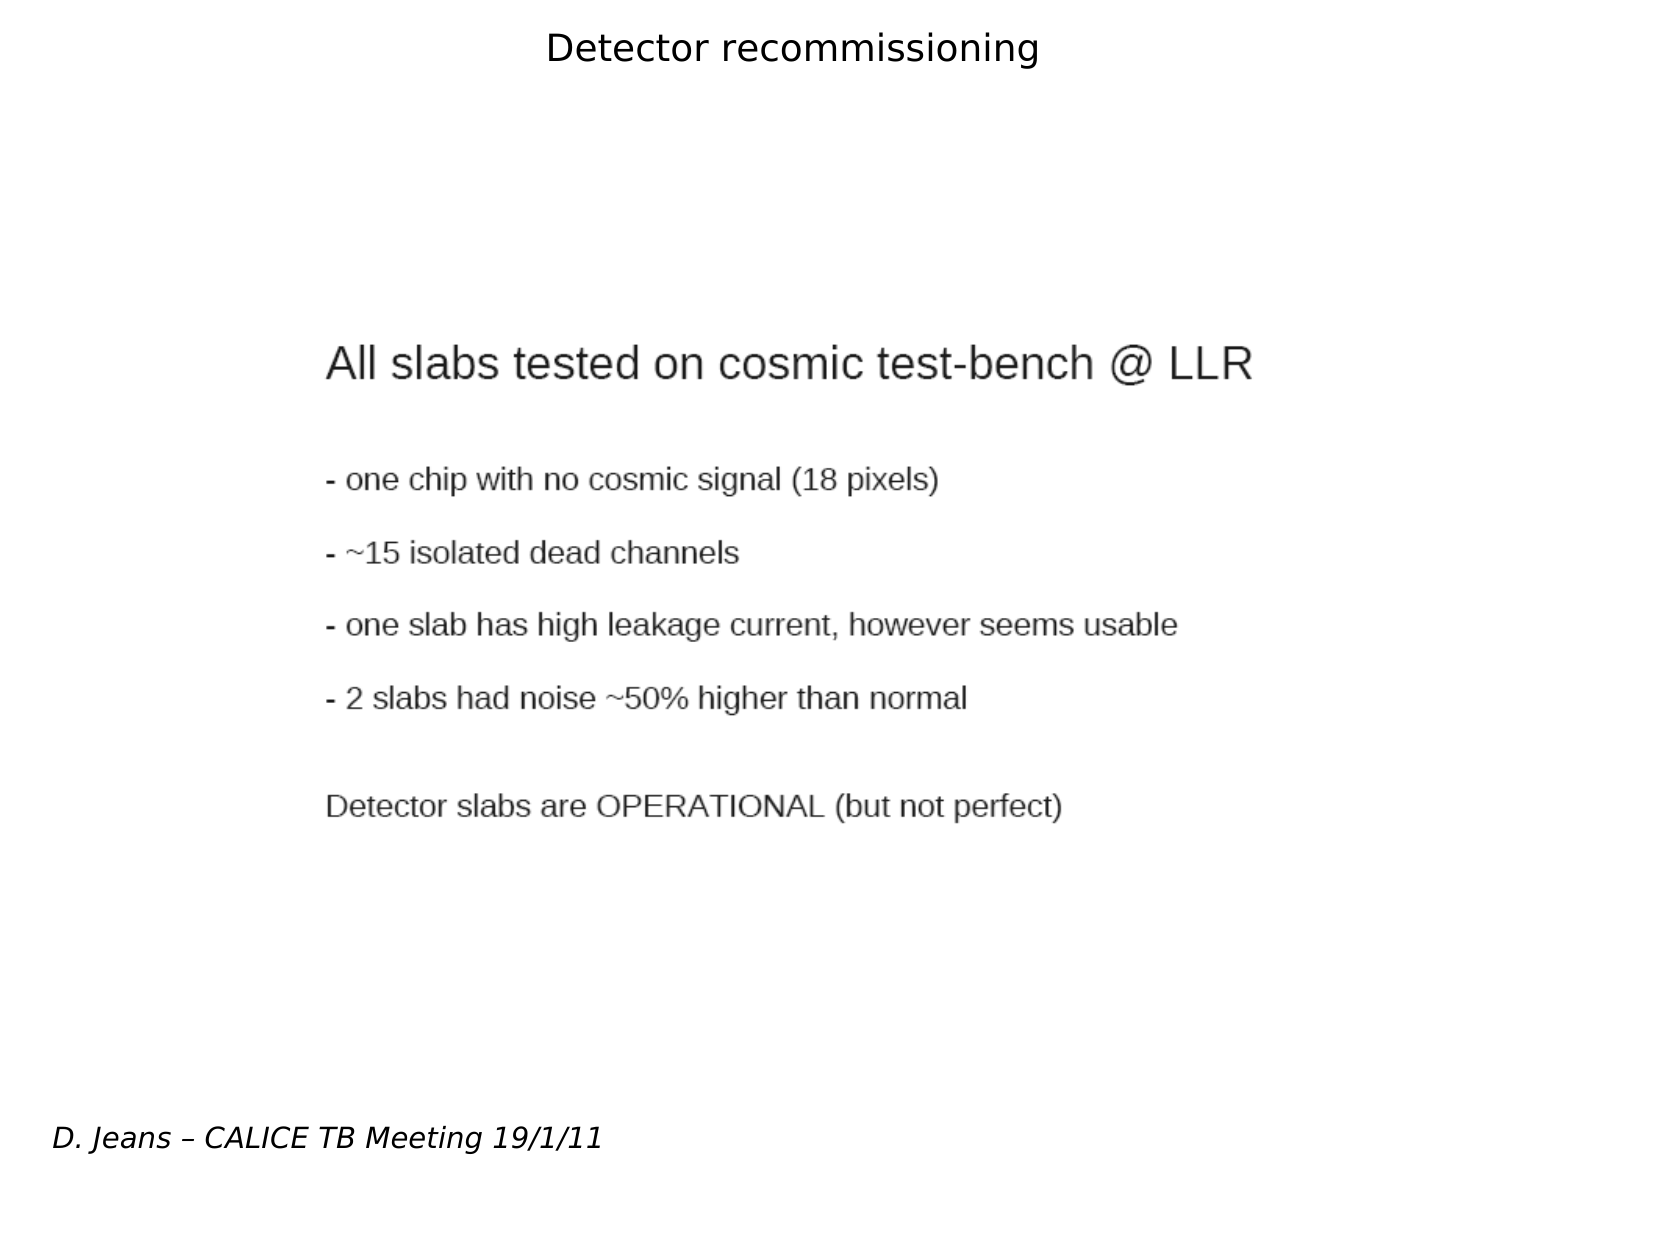

Detector recommissioning
D. Jeans – CALICE TB Meeting 19/1/11